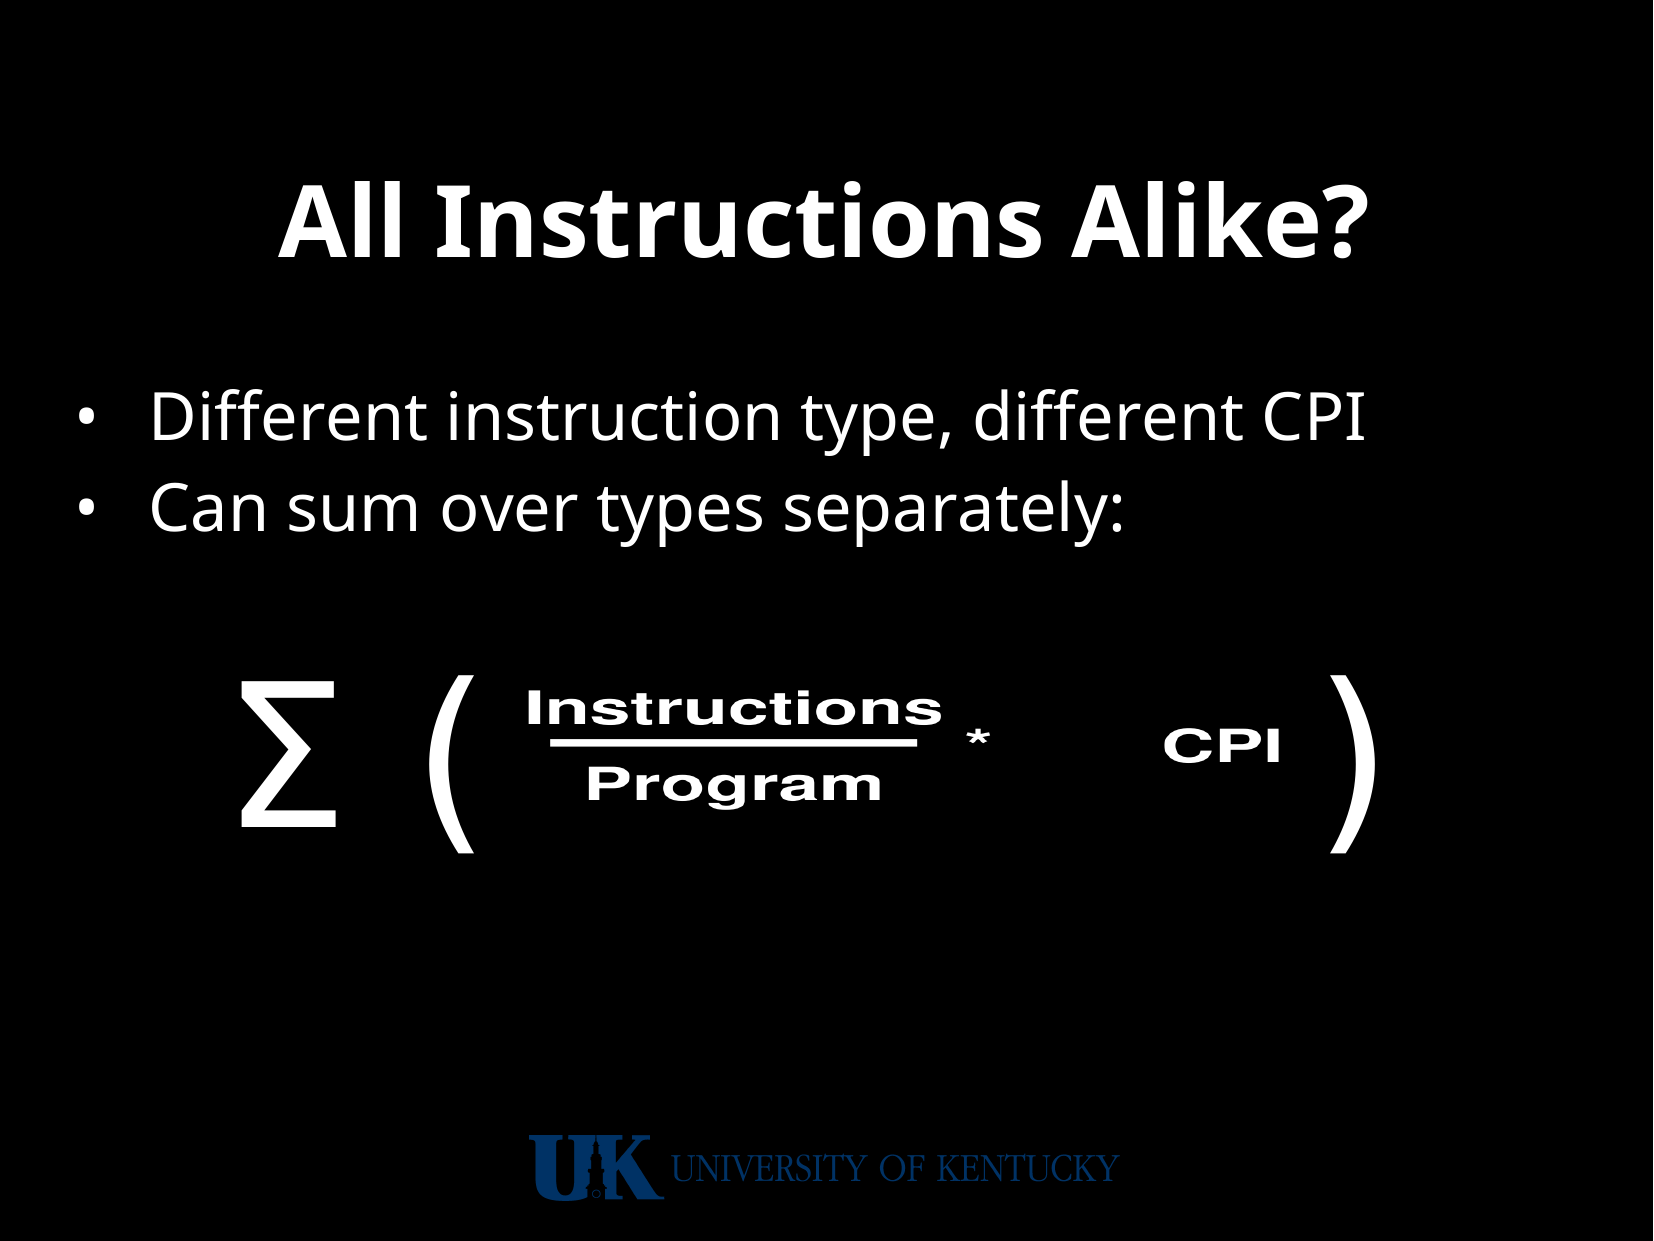

# All Instructions Alike?
•	Different instruction type, different CPI
•	Can sum over types separately:
		Σ ( )